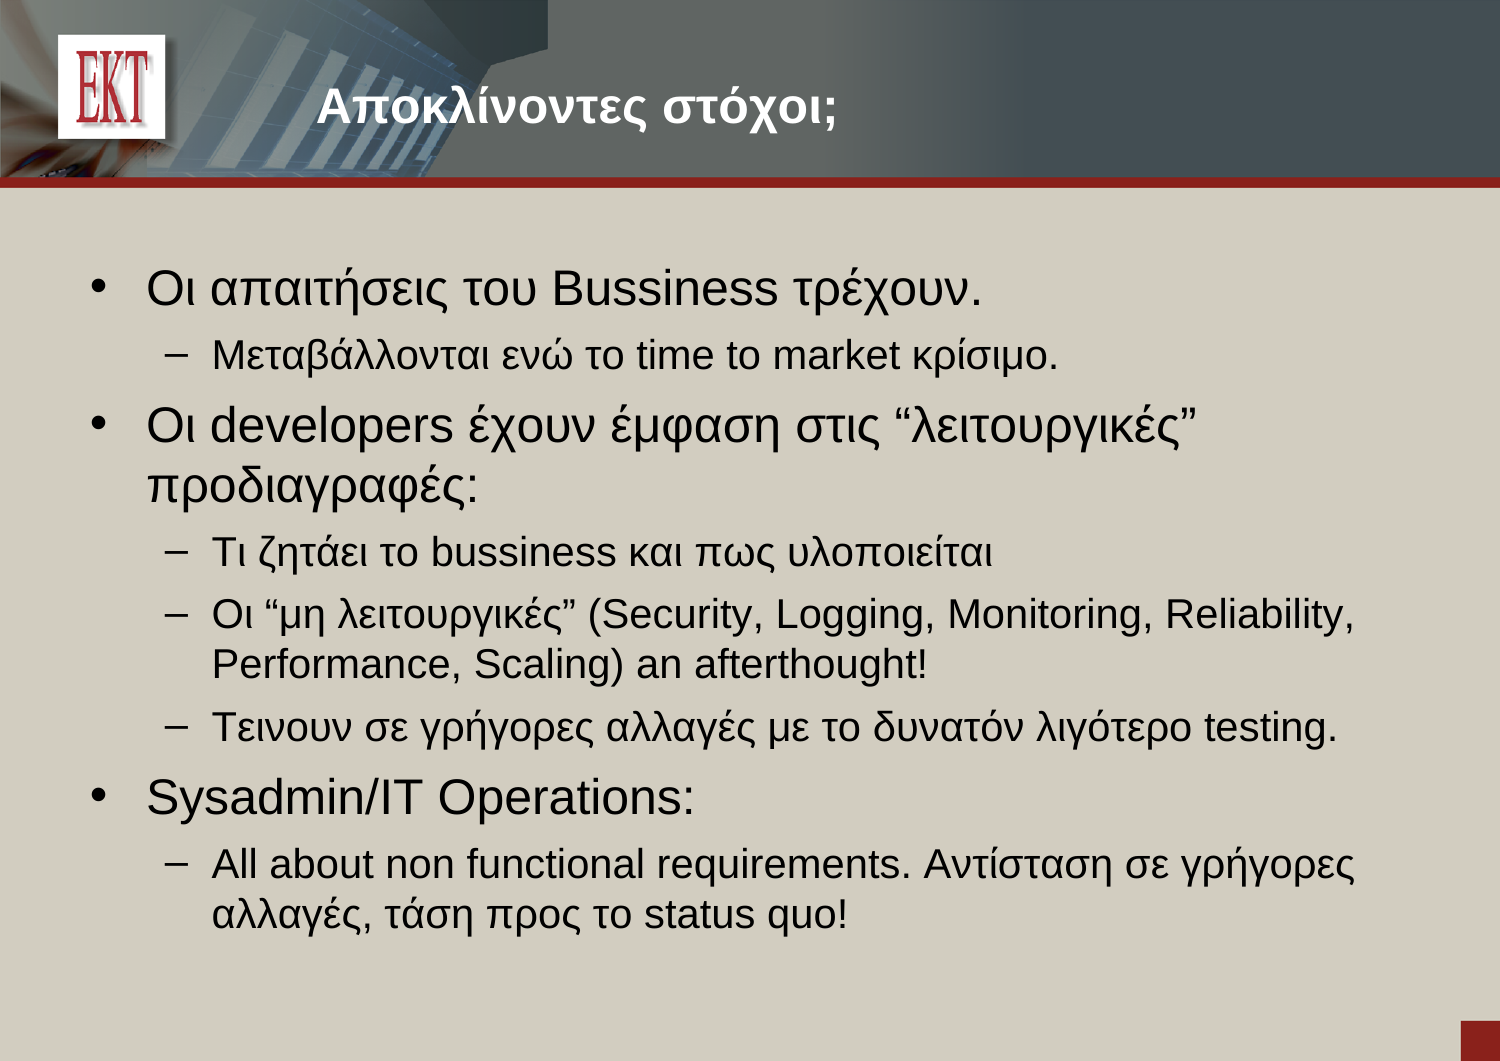

# Αποκλίνοντες στόχοι;
Οι απαιτήσεις του Bussiness τρέχουν.
Μεταβάλλονται ενώ το time to market κρίσιμο.
Οι developers έχουν έμφαση στις “λειτουργικές” προδιαγραφές:
Τι ζητάει το bussiness και πως υλοποιείται
Οι “μη λειτουργικές” (Security, Logging, Monitoring, Reliability, Performance, Scaling) an afterthought!
Τεινουν σε γρήγορες αλλαγές με το δυνατόν λιγότερο testing.
Sysadmin/IT Operations:
All about non functional requirements. Αντίσταση σε γρήγορες αλλαγές, τάση προς το status quo!